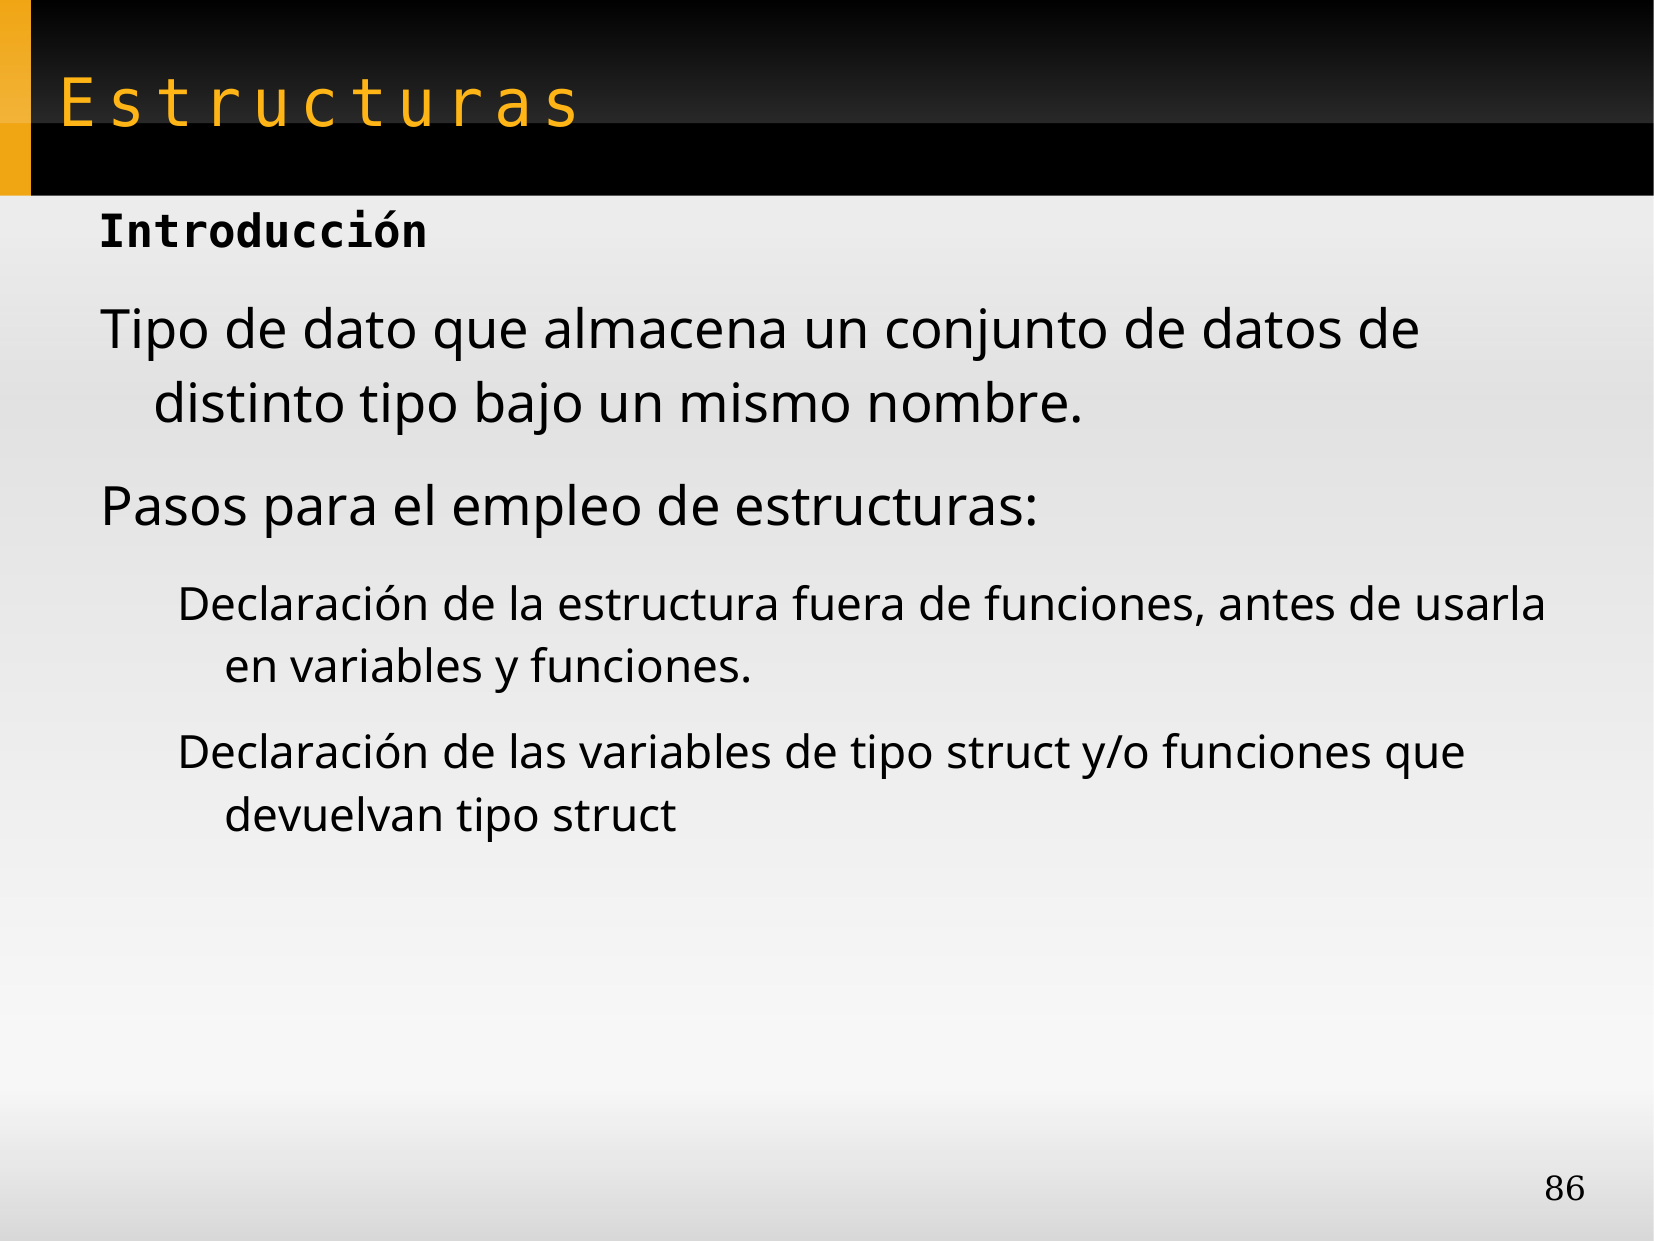

# Estructuras
Introducción
Tipo de dato que almacena un conjunto de datos de distinto tipo bajo un mismo nombre.
Pasos para el empleo de estructuras:
Declaración de la estructura fuera de funciones, antes de usarla en variables y funciones.
Declaración de las variables de tipo struct y/o funciones que devuelvan tipo struct
86